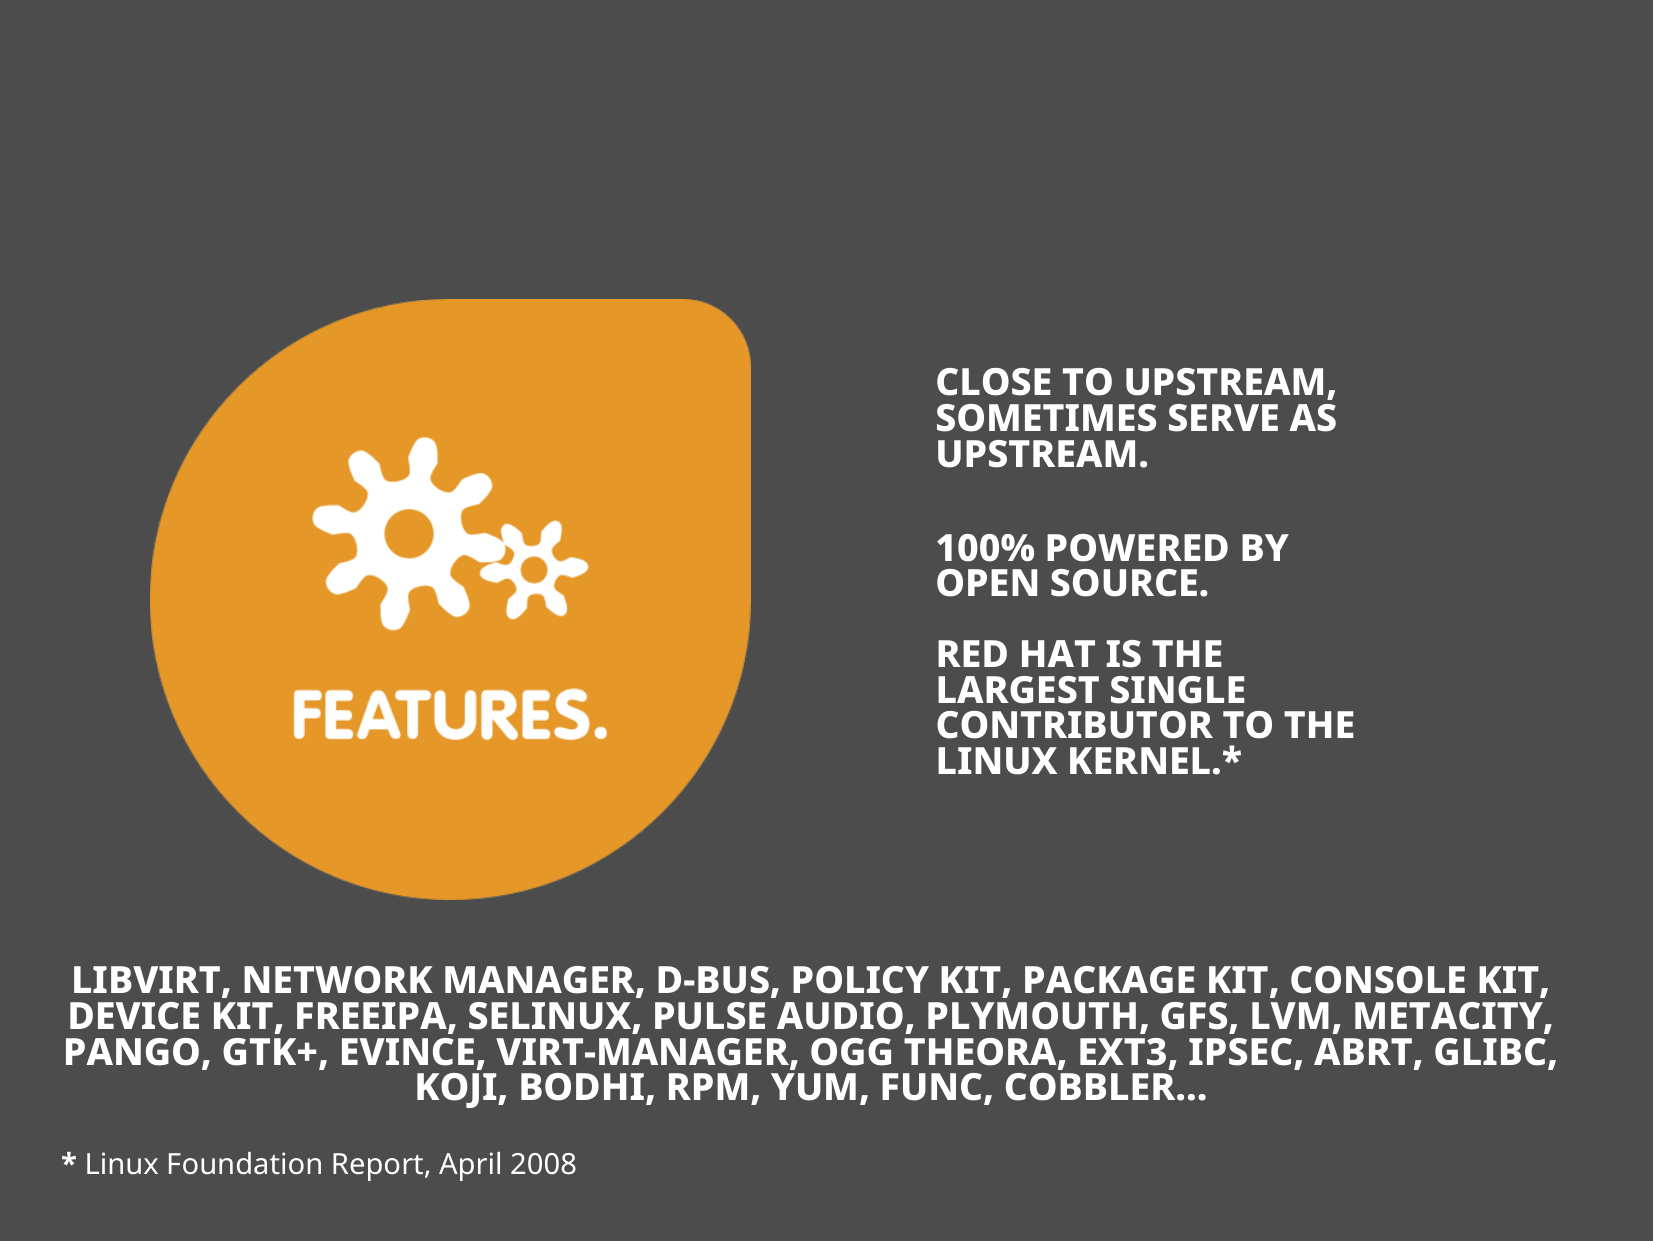

# CLOSE TO UPSTREAM, SOMETIMES SERVE AS UPSTREAM.
100% POWERED BY OPEN SOURCE.
RED HAT IS THE LARGEST SINGLE CONTRIBUTOR TO THE LINUX KERNEL.*
LIBVIRT, NETWORK MANAGER, D-BUS, POLICY KIT, PACKAGE KIT, CONSOLE KIT, DEVICE KIT, FREEIPA, SELINUX, PULSE AUDIO, PLYMOUTH, GFS, LVM, METACITY, PANGO, GTK+, EVINCE, VIRT-MANAGER, OGG THEORA, EXT3, IPSEC, ABRT, GLIBC, KOJI, BODHI, RPM, YUM, FUNC, COBBLER...
* Linux Foundation Report, April 2008